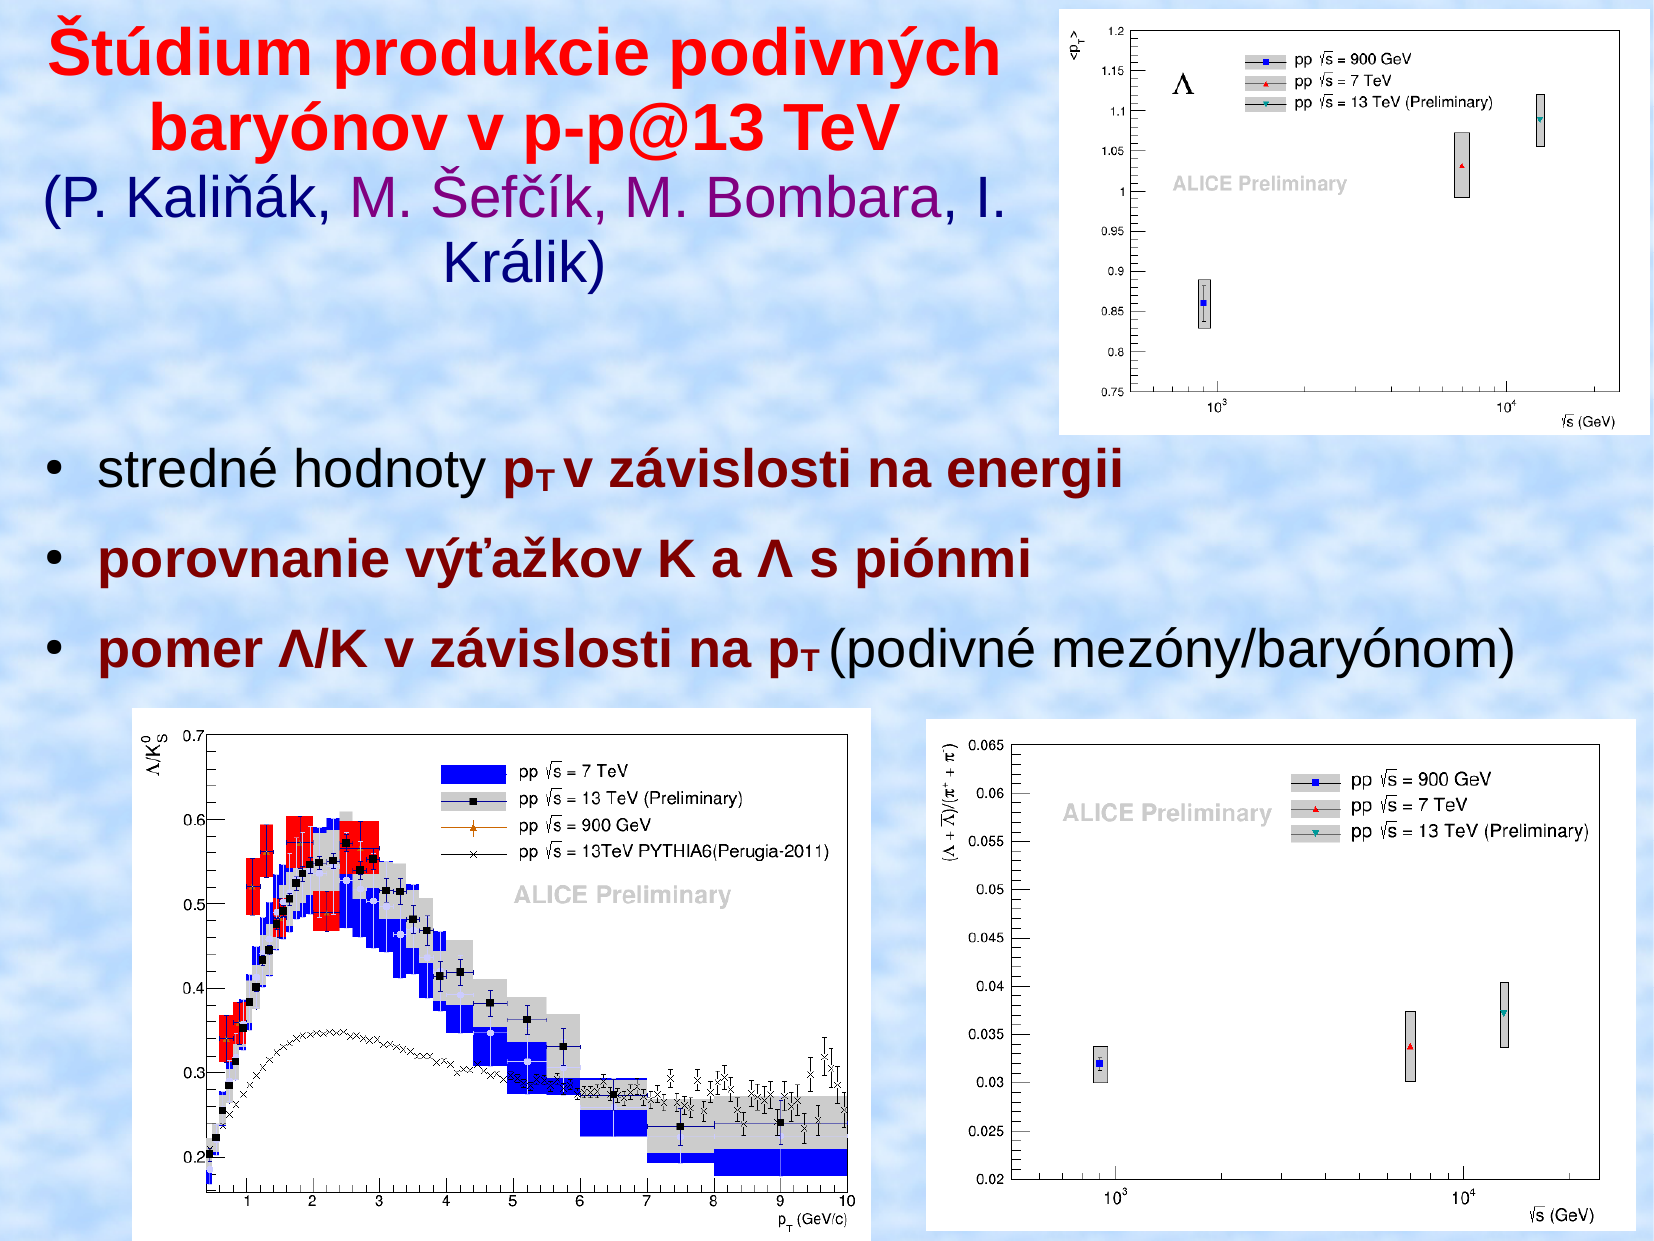

# Štúdium produkcie podivných baryónov v p-p@13 TeV (P. Kaliňák, M. Šefčík, M. Bombara, I. Králik)
stredné hodnoty pT v závislosti na energii
porovnanie výťažkov K a Λ s piónmi
pomer Λ/K v závislosti na pT (podivné mezóny/baryónom)